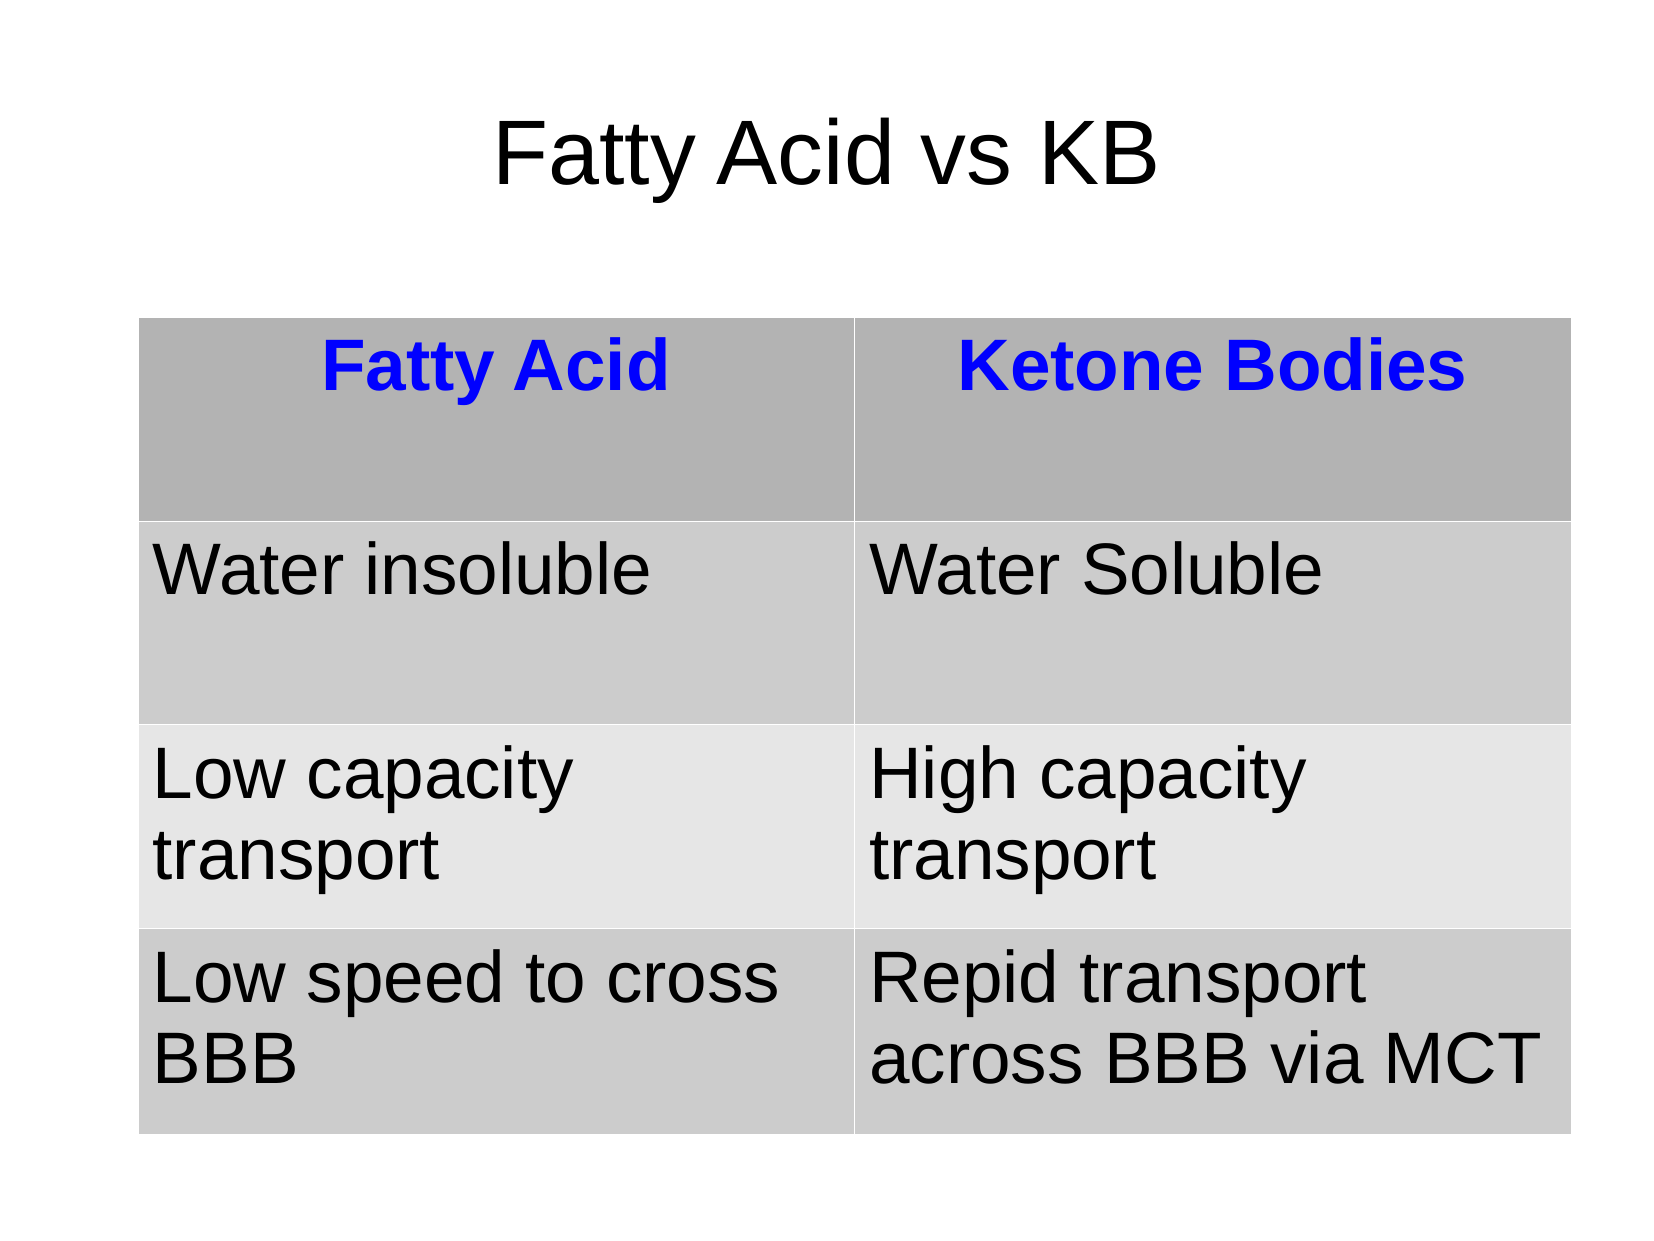

# Fatty Acid vs KB
| Fatty Acid | Ketone Bodies |
| --- | --- |
| Water insoluble | Water Soluble |
| Low capacity transport | High capacity transport |
| Low speed to cross BBB | Repid transport across BBB via MCT |